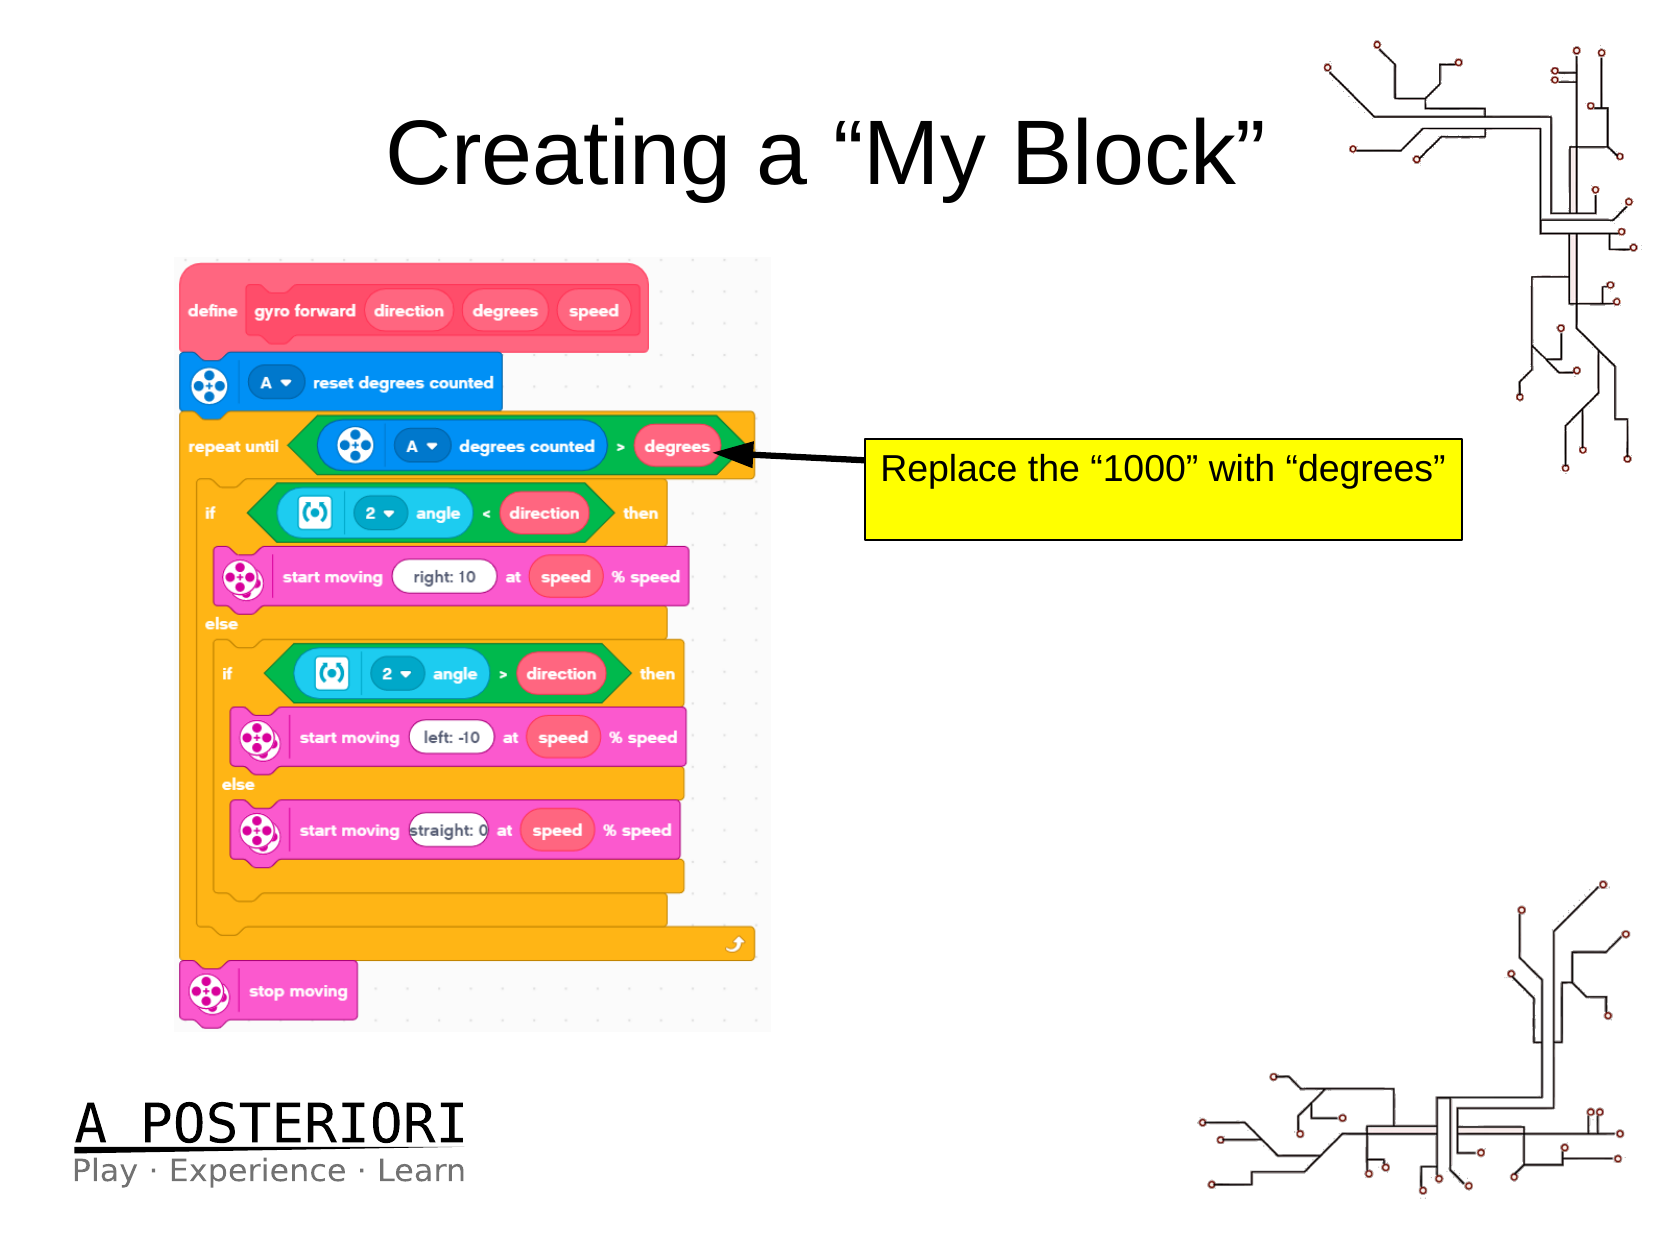

# Creating a “My Block”
Replace the “1000” with “degrees”